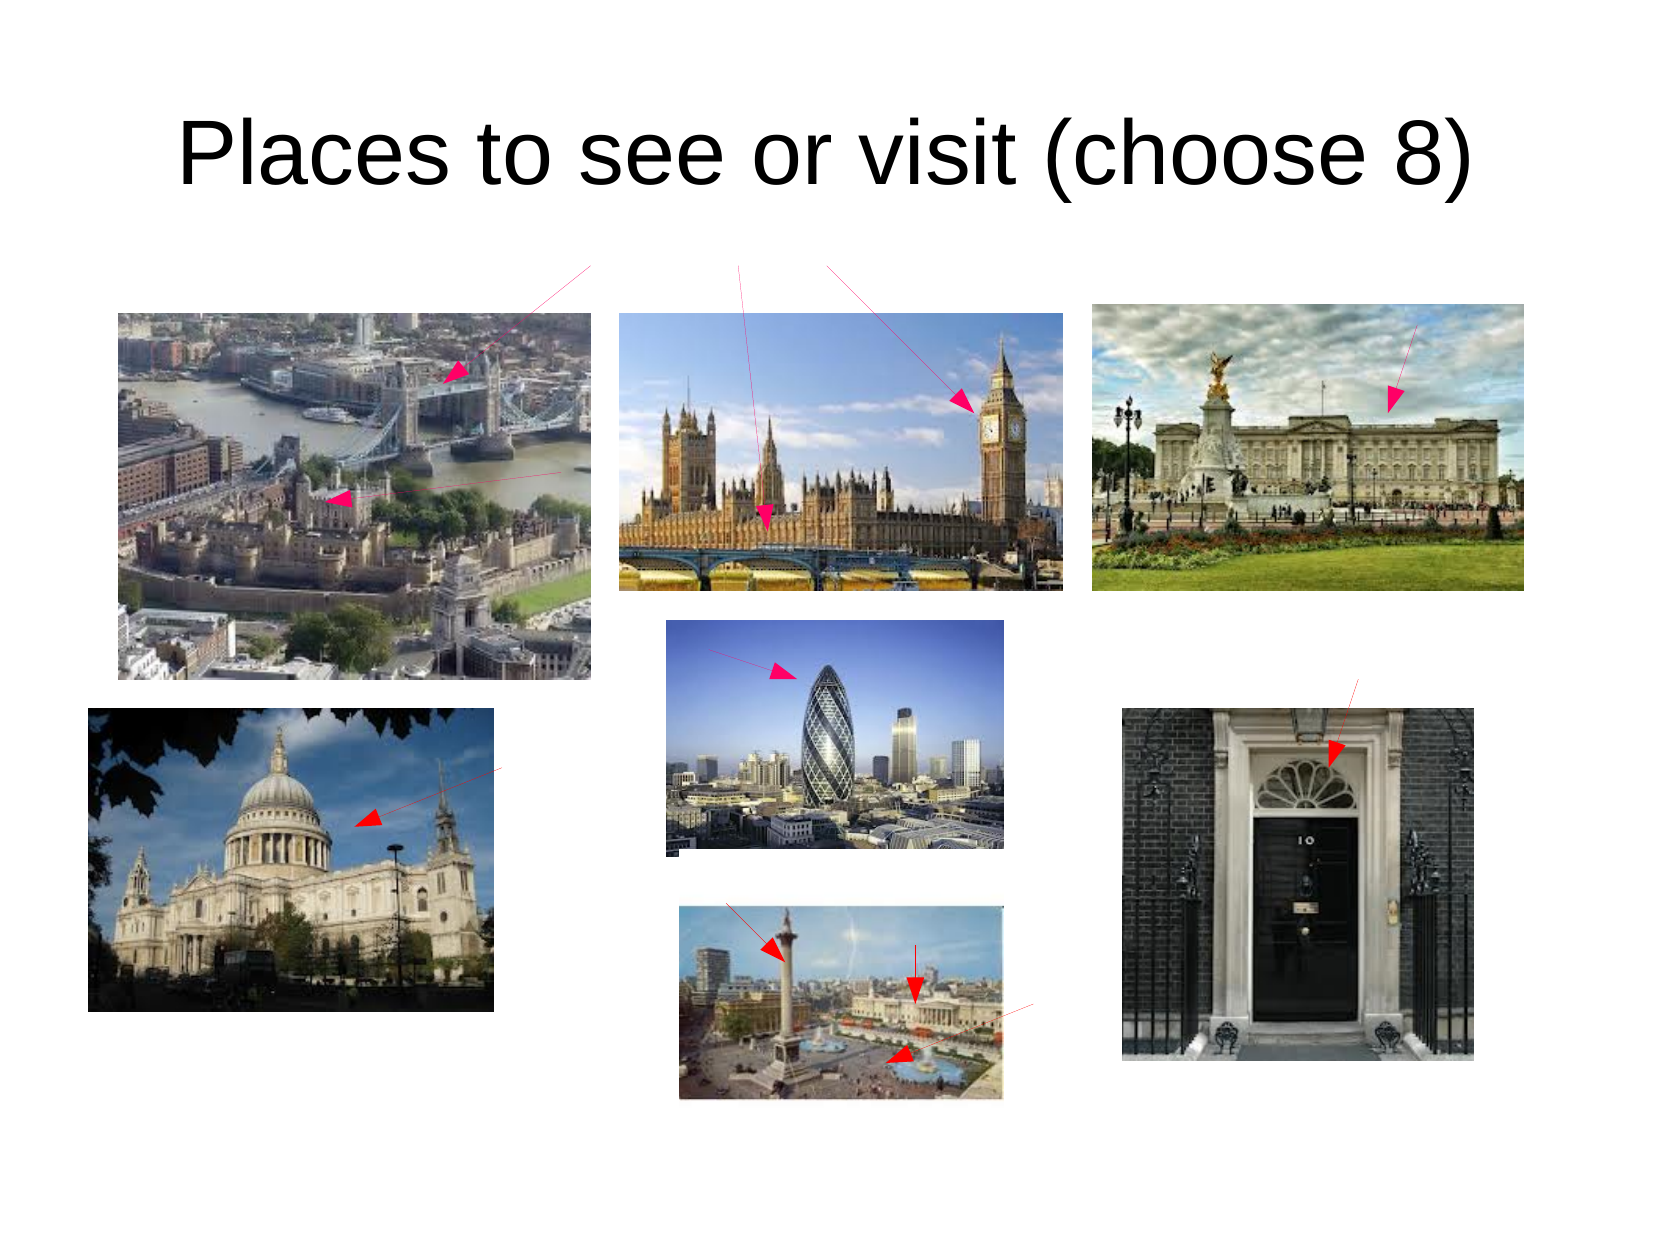

# Places to see or visit (choose 8)